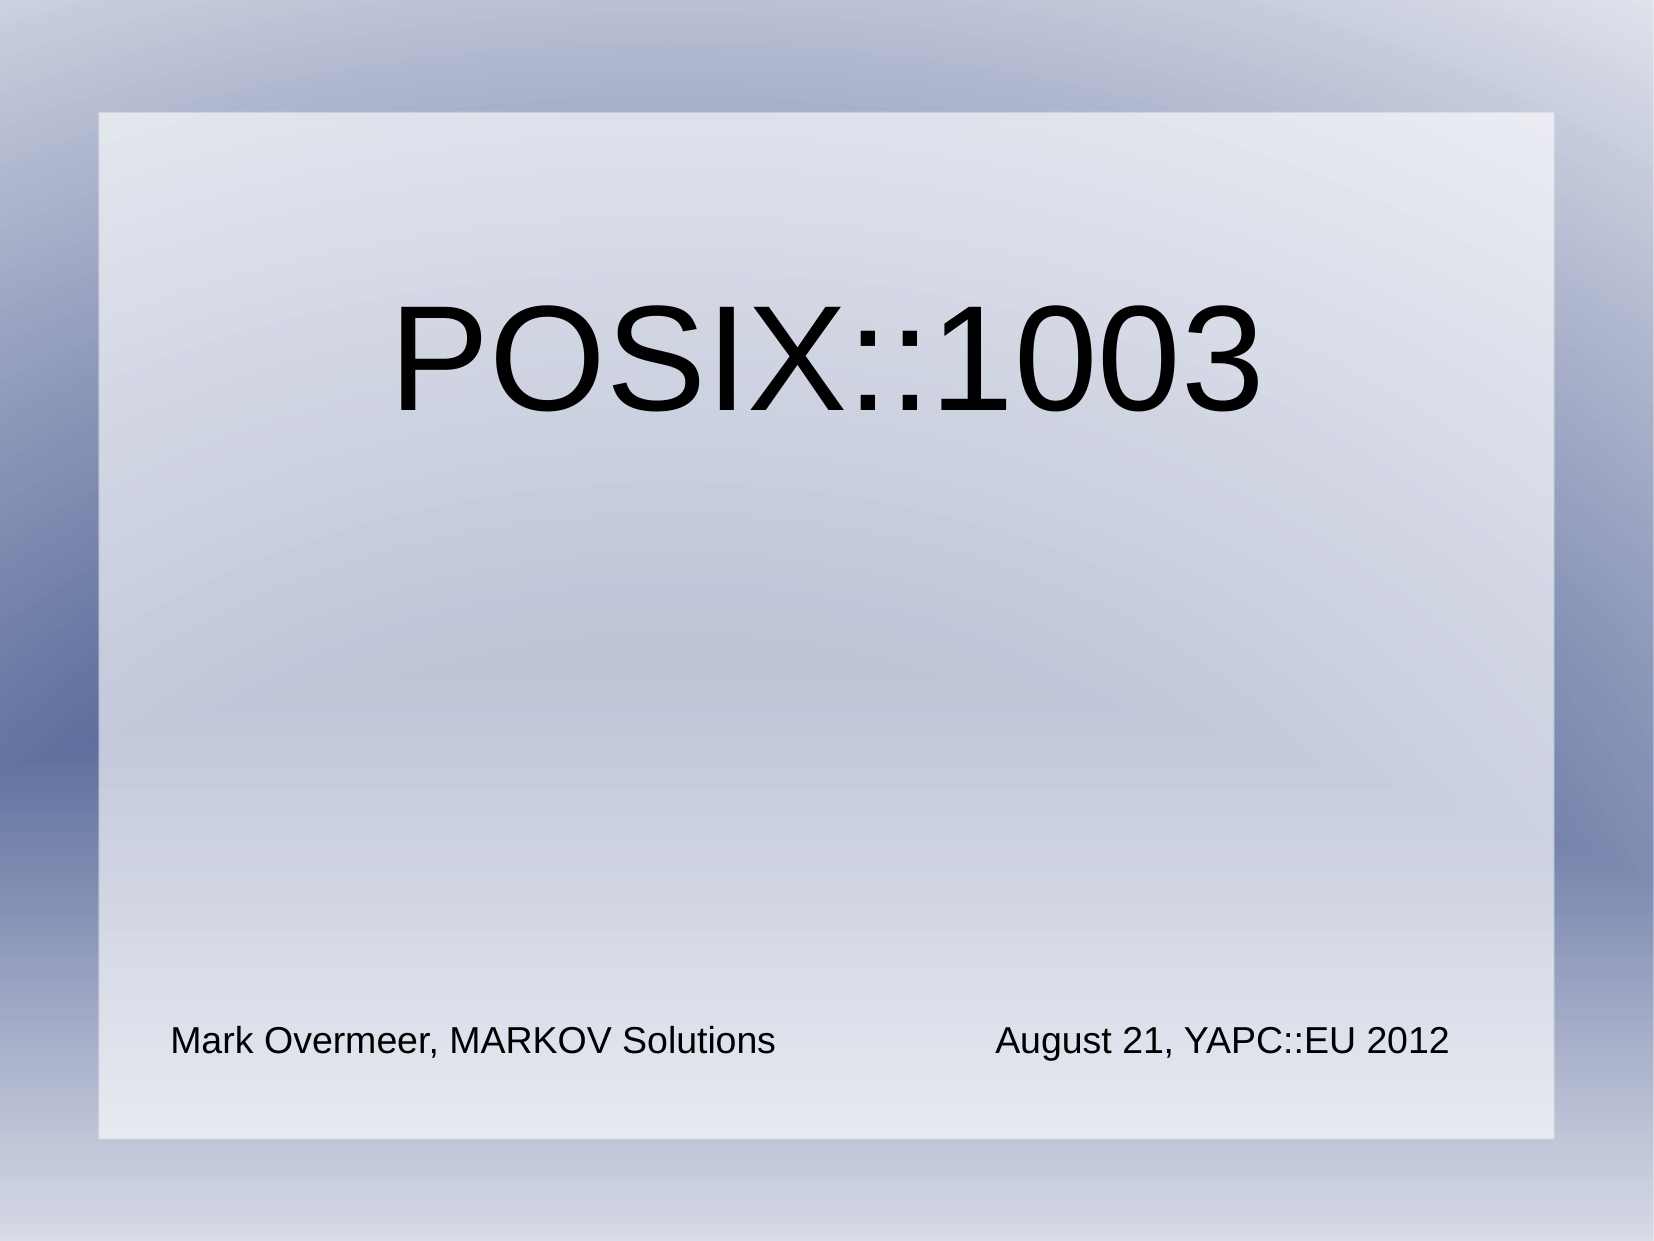

POSIX::1003
Mark Overmeer, MARKOV Solutions			August 21, YAPC::EU 2012